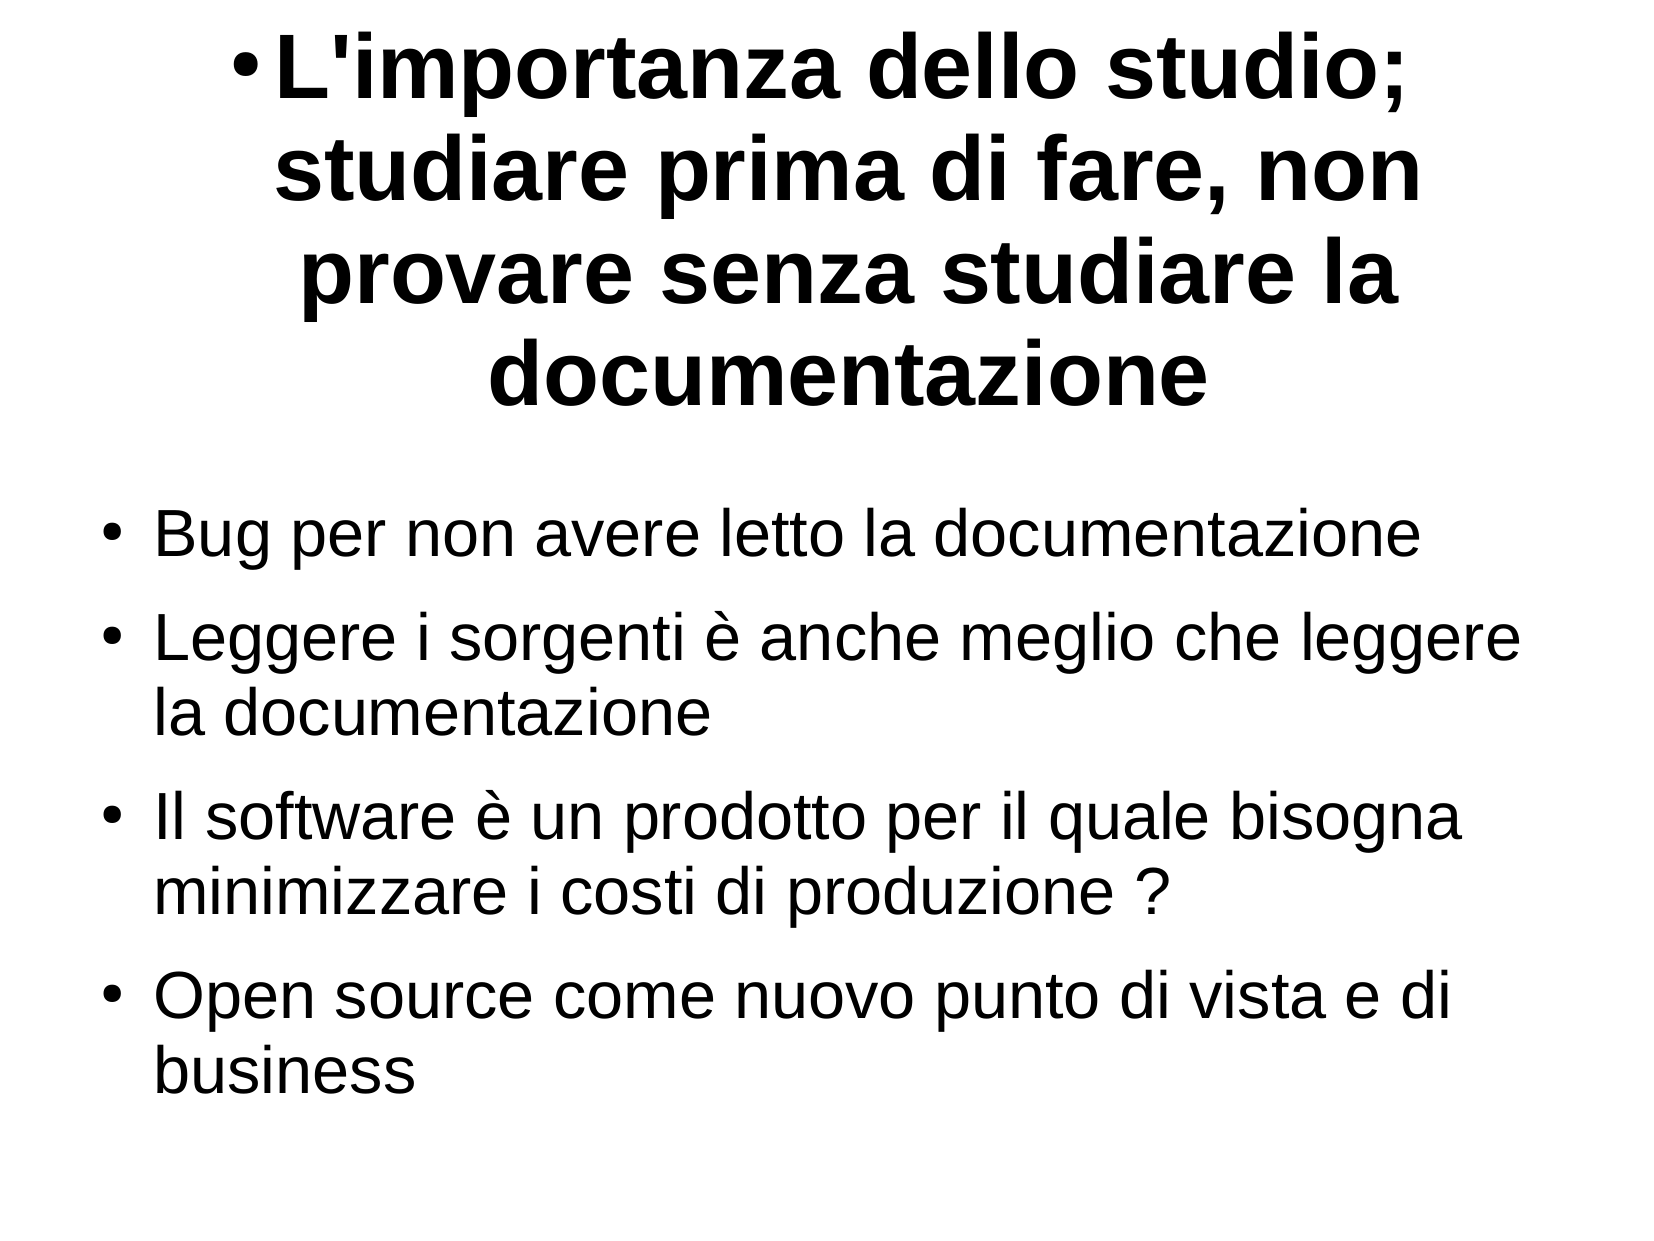

# L'importanza dello studio; studiare prima di fare, non provare senza studiare la documentazione
Bug per non avere letto la documentazione
Leggere i sorgenti è anche meglio che leggere la documentazione
Il software è un prodotto per il quale bisogna minimizzare i costi di produzione ?
Open source come nuovo punto di vista e di business